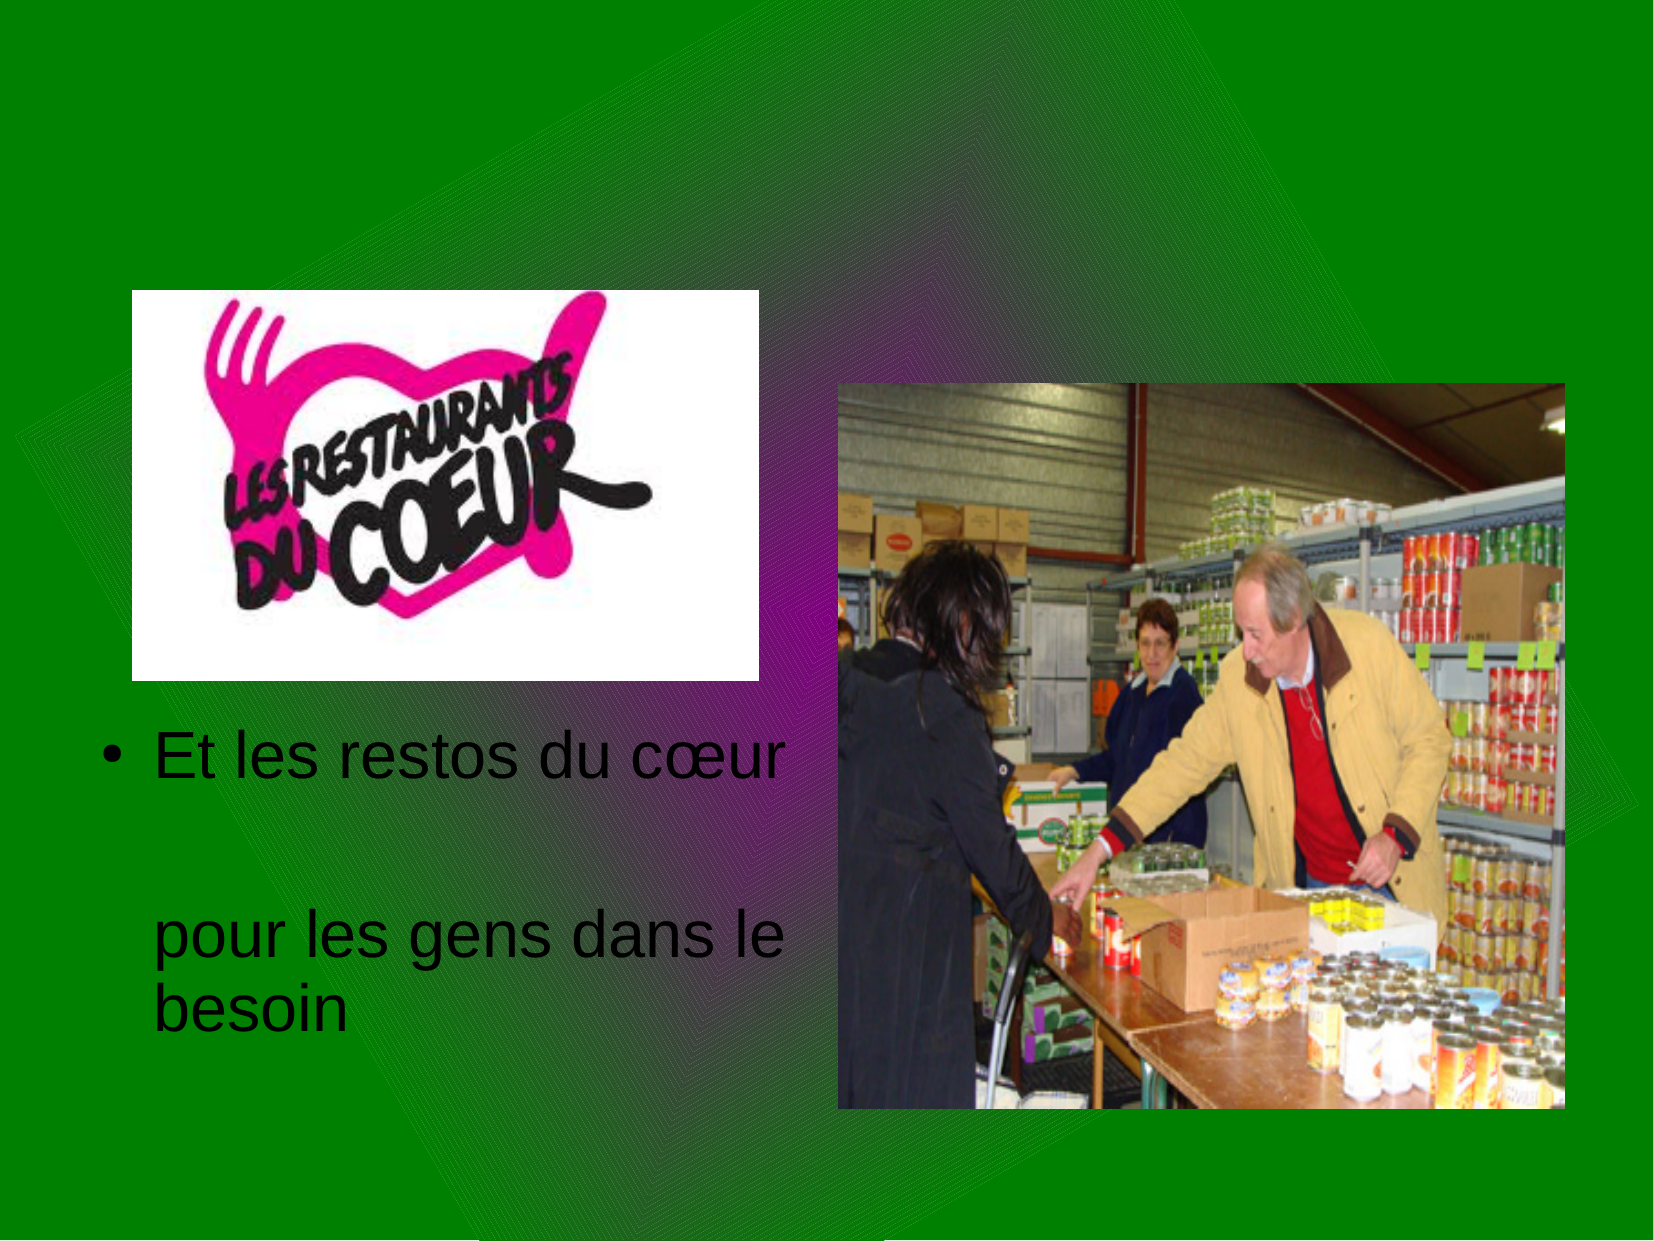

# Et les restos du cœur
pour les gens dans le besoin